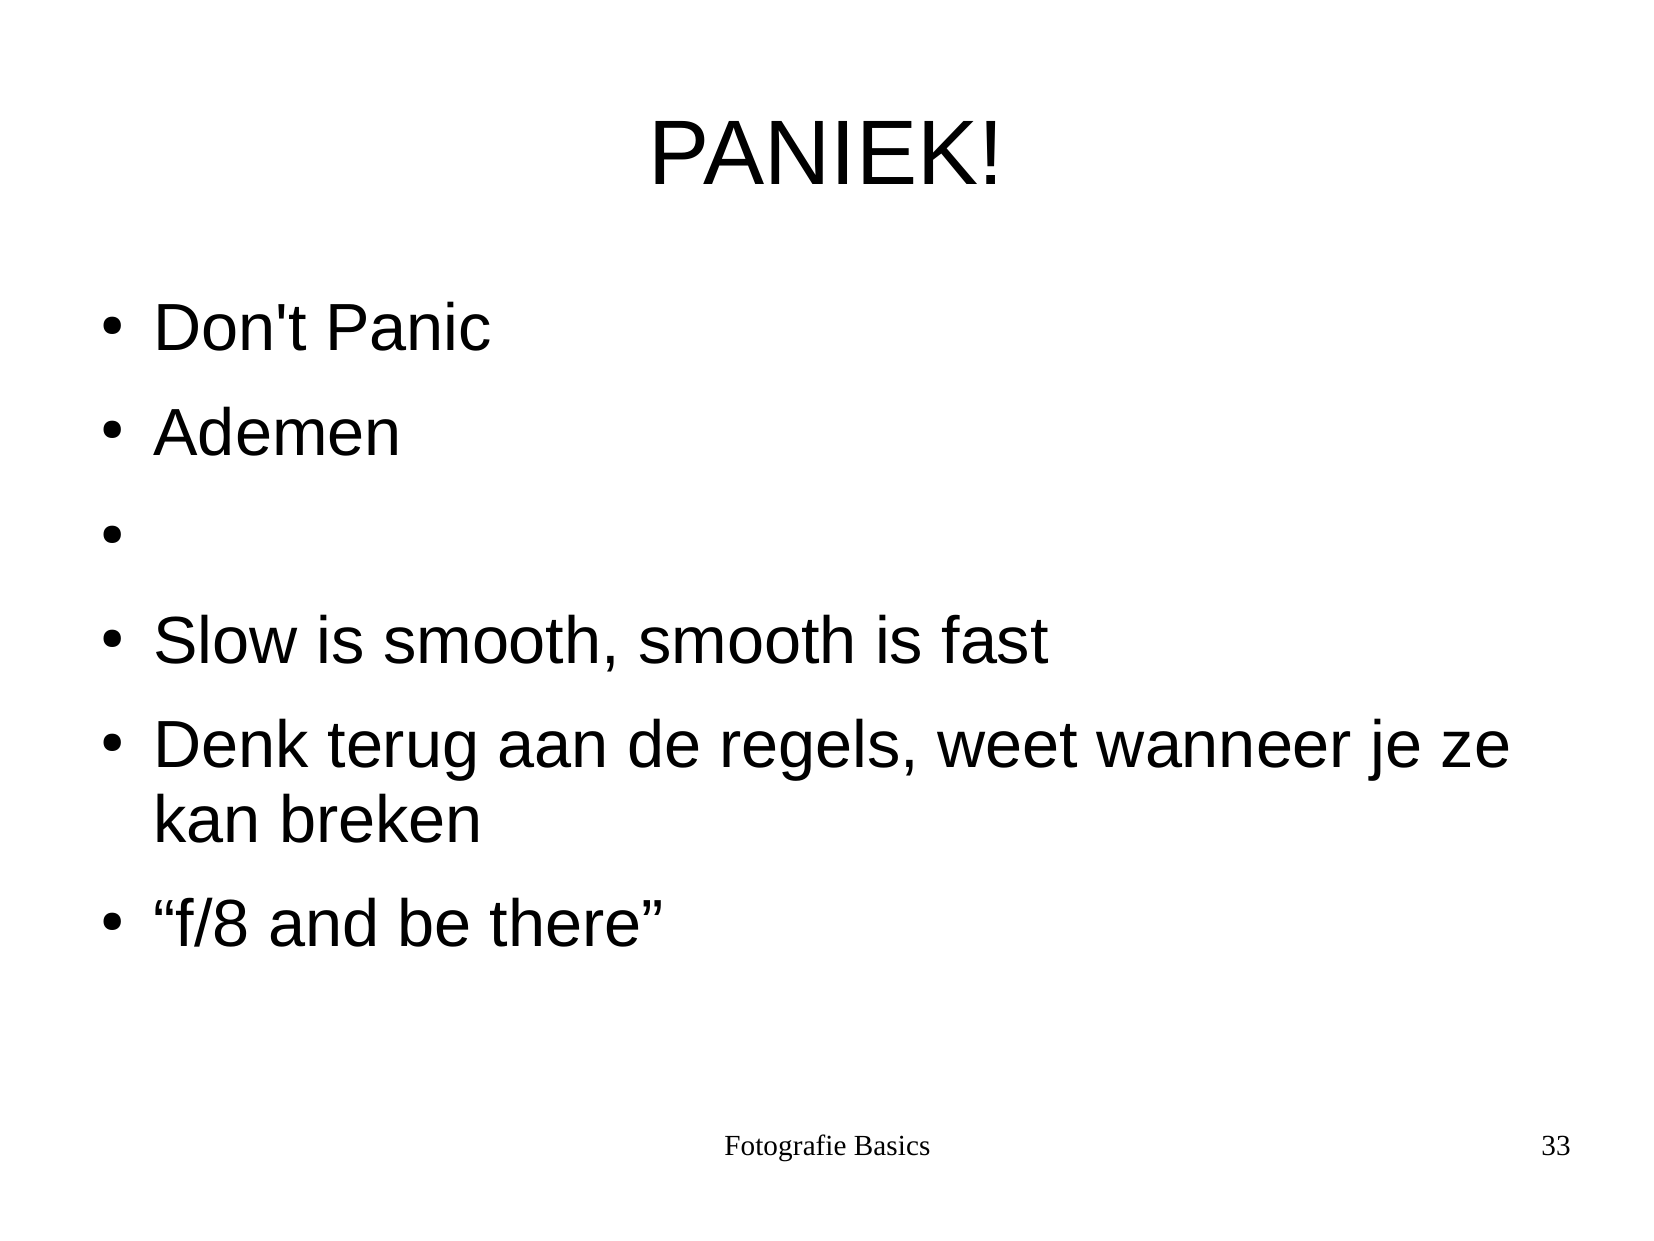

# PANIEK!
Don't Panic
Ademen
Slow is smooth, smooth is fast
Denk terug aan de regels, weet wanneer je ze kan breken
“f/8 and be there”
Fotografie Basics
33